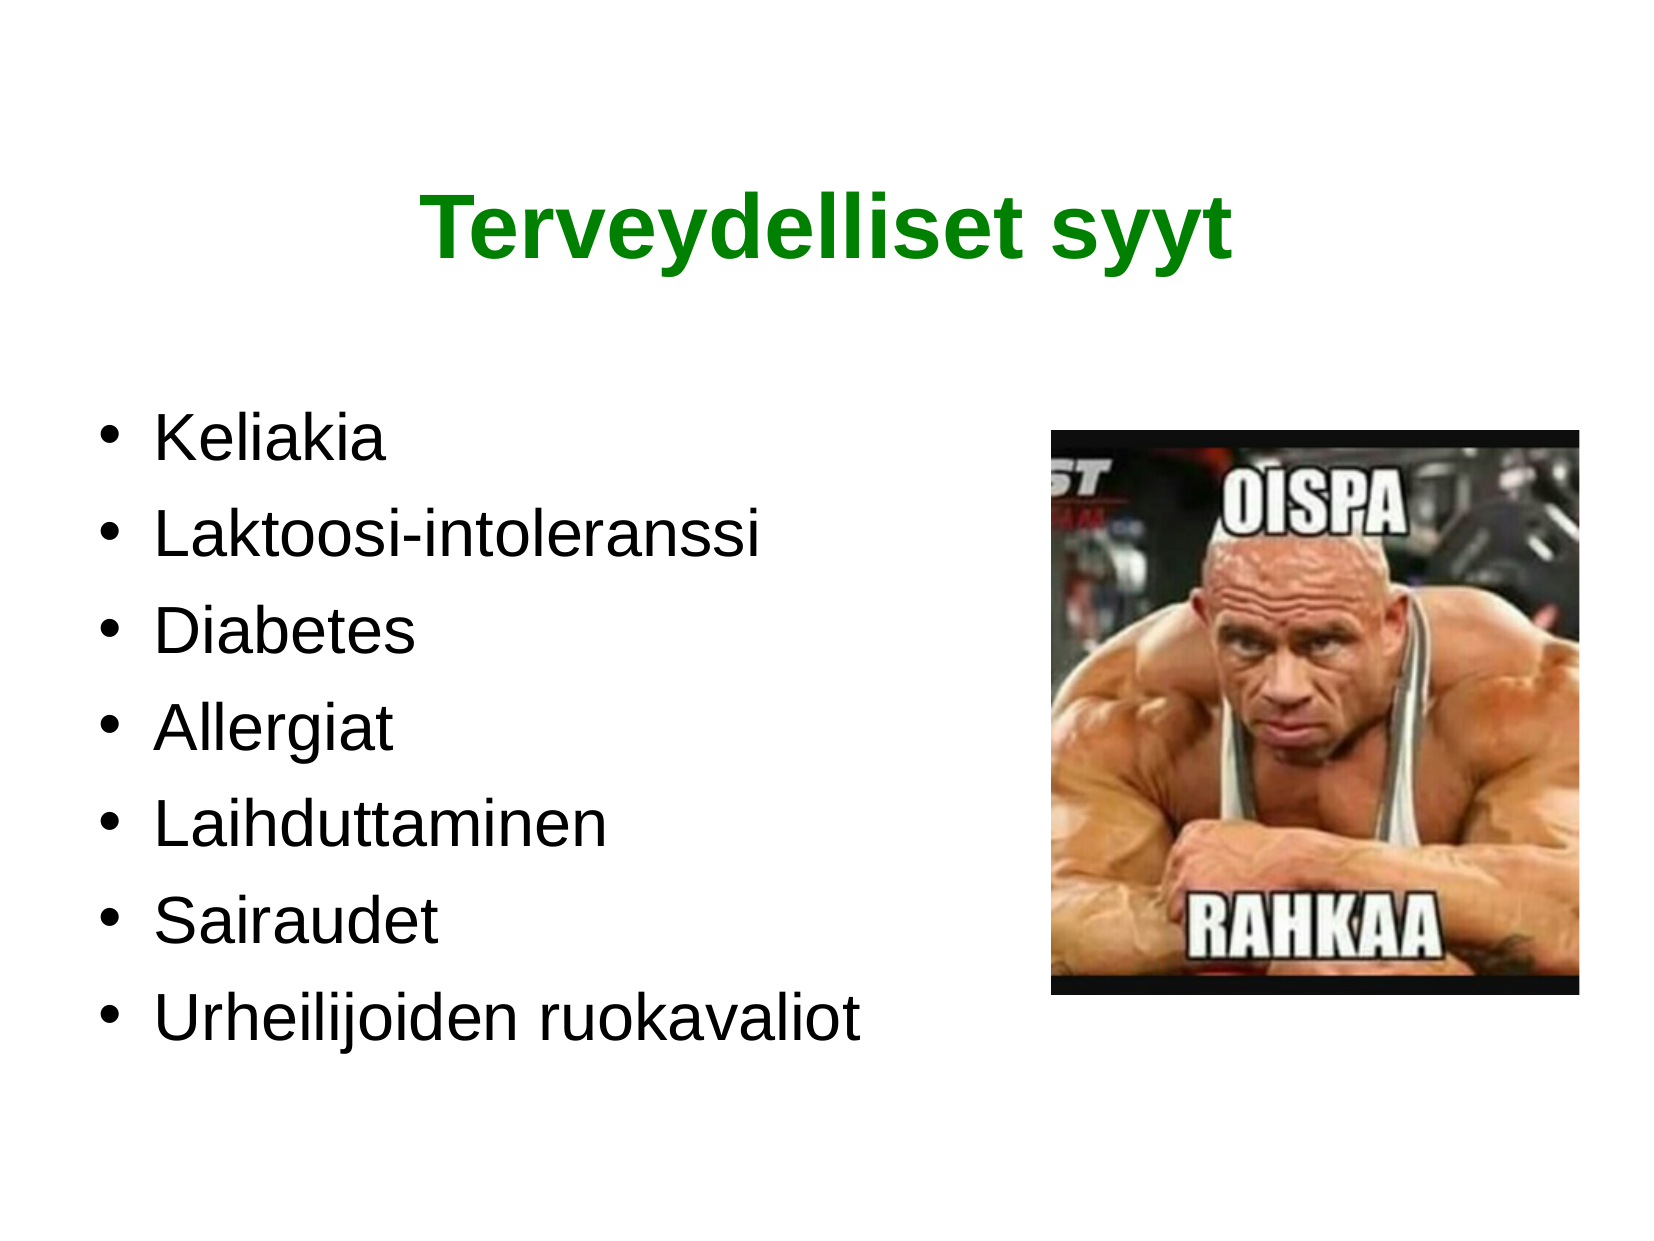

Terveydelliset syyt
Keliakia
Laktoosi-intoleranssi
Diabetes
Allergiat
Laihduttaminen
Sairaudet
Urheilijoiden ruokavaliot